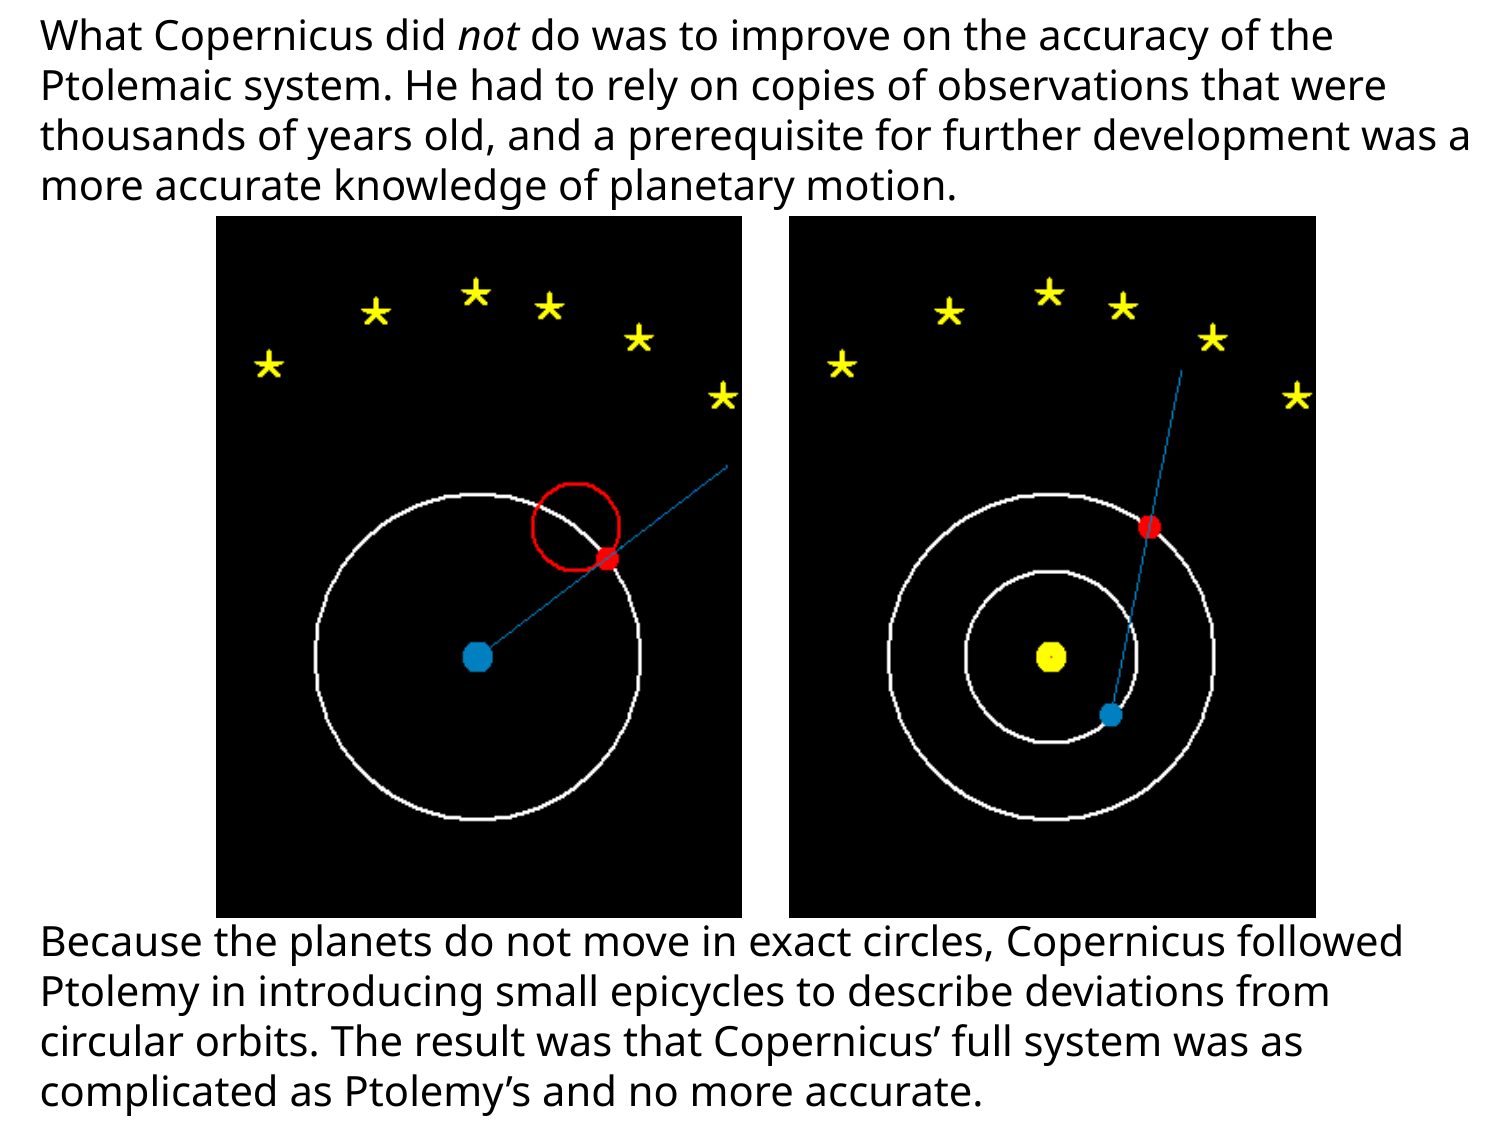

What Copernicus did not do was to improve on the accuracy of the Ptolemaic system. He had to rely on copies of observations that were thousands of years old, and a prerequisite for further development was a more accurate knowledge of planetary motion.
Because the planets do not move in exact circles, Copernicus followed Ptolemy in introducing small epicycles to describe deviations from circular orbits. The result was that Copernicus’ full system was as complicated as Ptolemy’s and no more accurate.